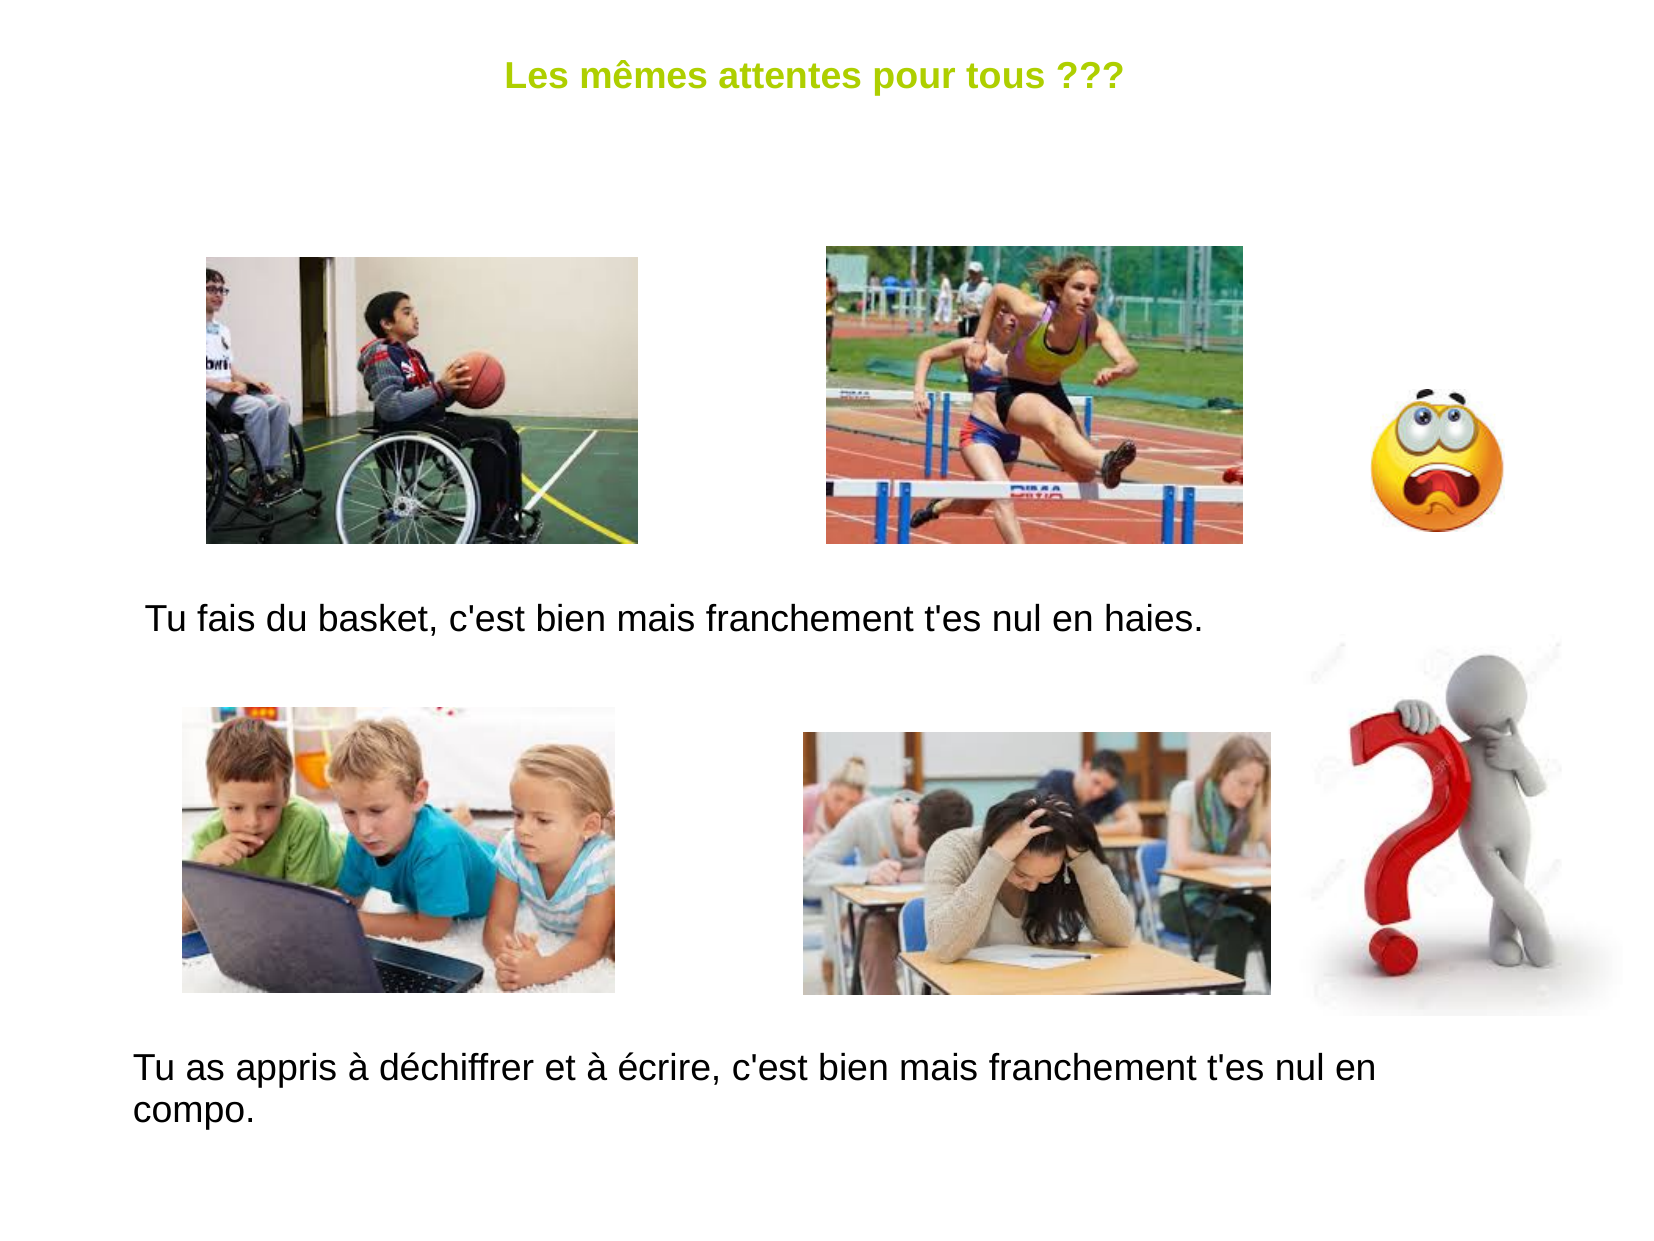

Les mêmes attentes pour tous ???
Tu fais du basket, c'est bien mais franchement t'es nul en haies.
Tu as appris à déchiffrer et à écrire, c'est bien mais franchement t'es nul en compo.